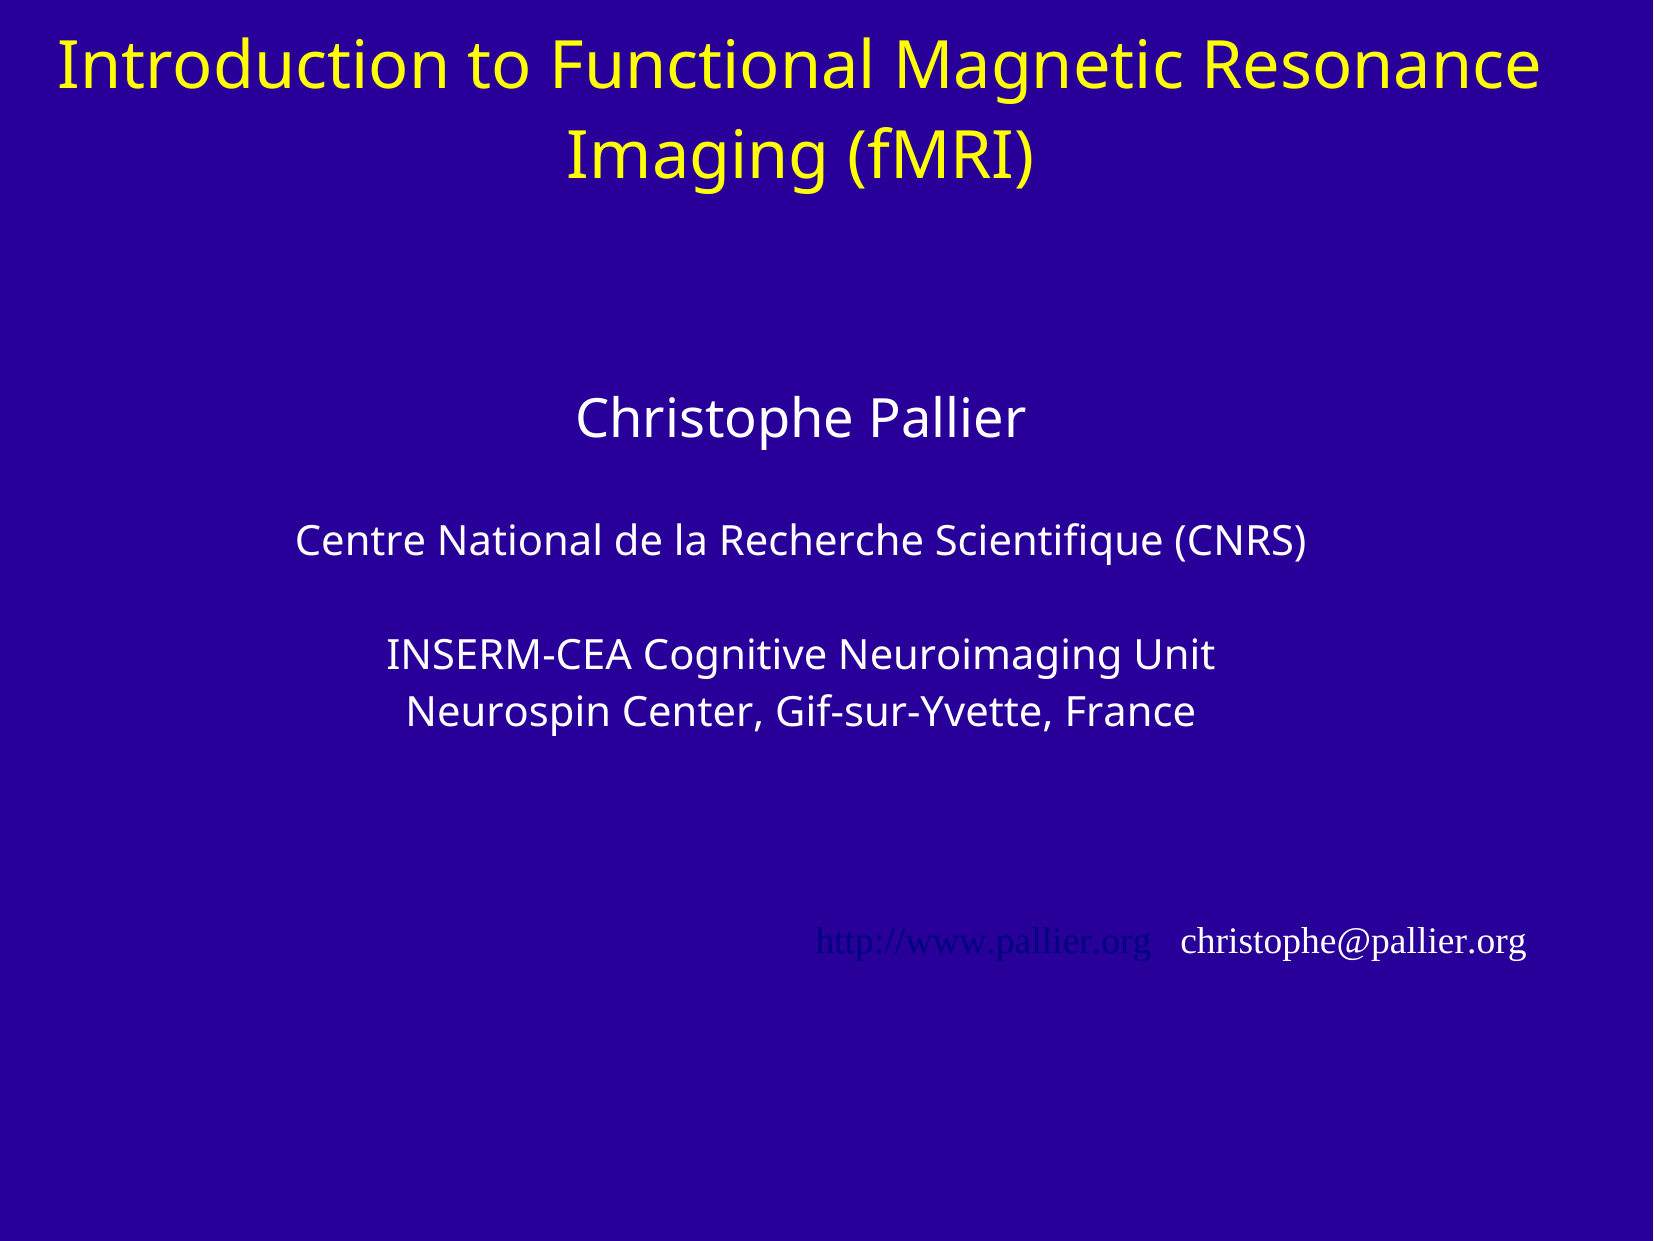

# Introduction to Functional Magnetic Resonance Imaging (fMRI) Christophe Pallier Centre National de la Recherche Scientifique (CNRS) INSERM-CEA Cognitive Neuroimaging Unit Neurospin Center, Gif-sur-Yvette, France
http://www.pallier.org christophe@pallier.org